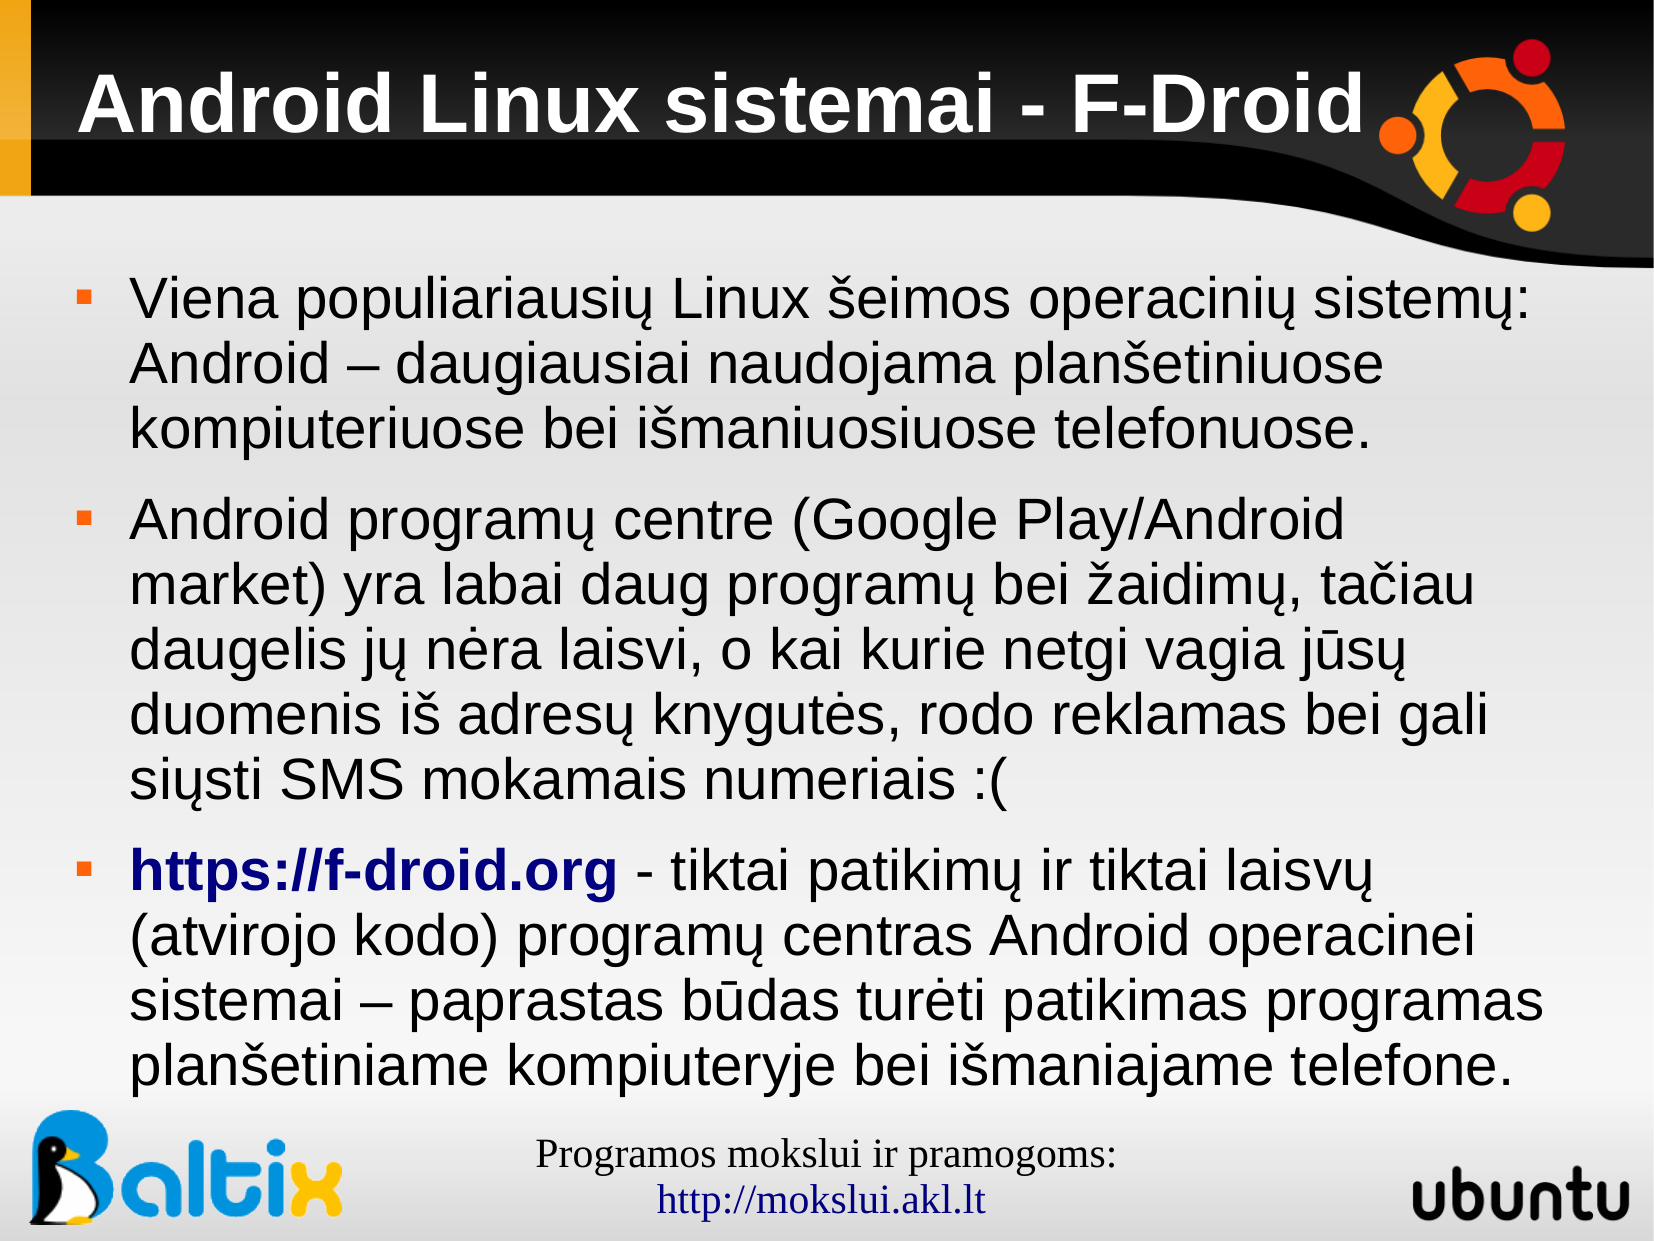

# Android Linux sistemai - F-Droid
Viena populiariausių Linux šeimos operacinių sistemų: Android – daugiausiai naudojama planšetiniuose kompiuteriuose bei išmaniuosiuose telefonuose.
Android programų centre (Google Play/Android market) yra labai daug programų bei žaidimų, tačiau daugelis jų nėra laisvi, o kai kurie netgi vagia jūsų duomenis iš adresų knygutės, rodo reklamas bei gali siųsti SMS mokamais numeriais :(
https://f-droid.org - tiktai patikimų ir tiktai laisvų (atvirojo kodo) programų centras Android operacinei sistemai – paprastas būdas turėti patikimas programas planšetiniame kompiuteryje bei išmaniajame telefone.